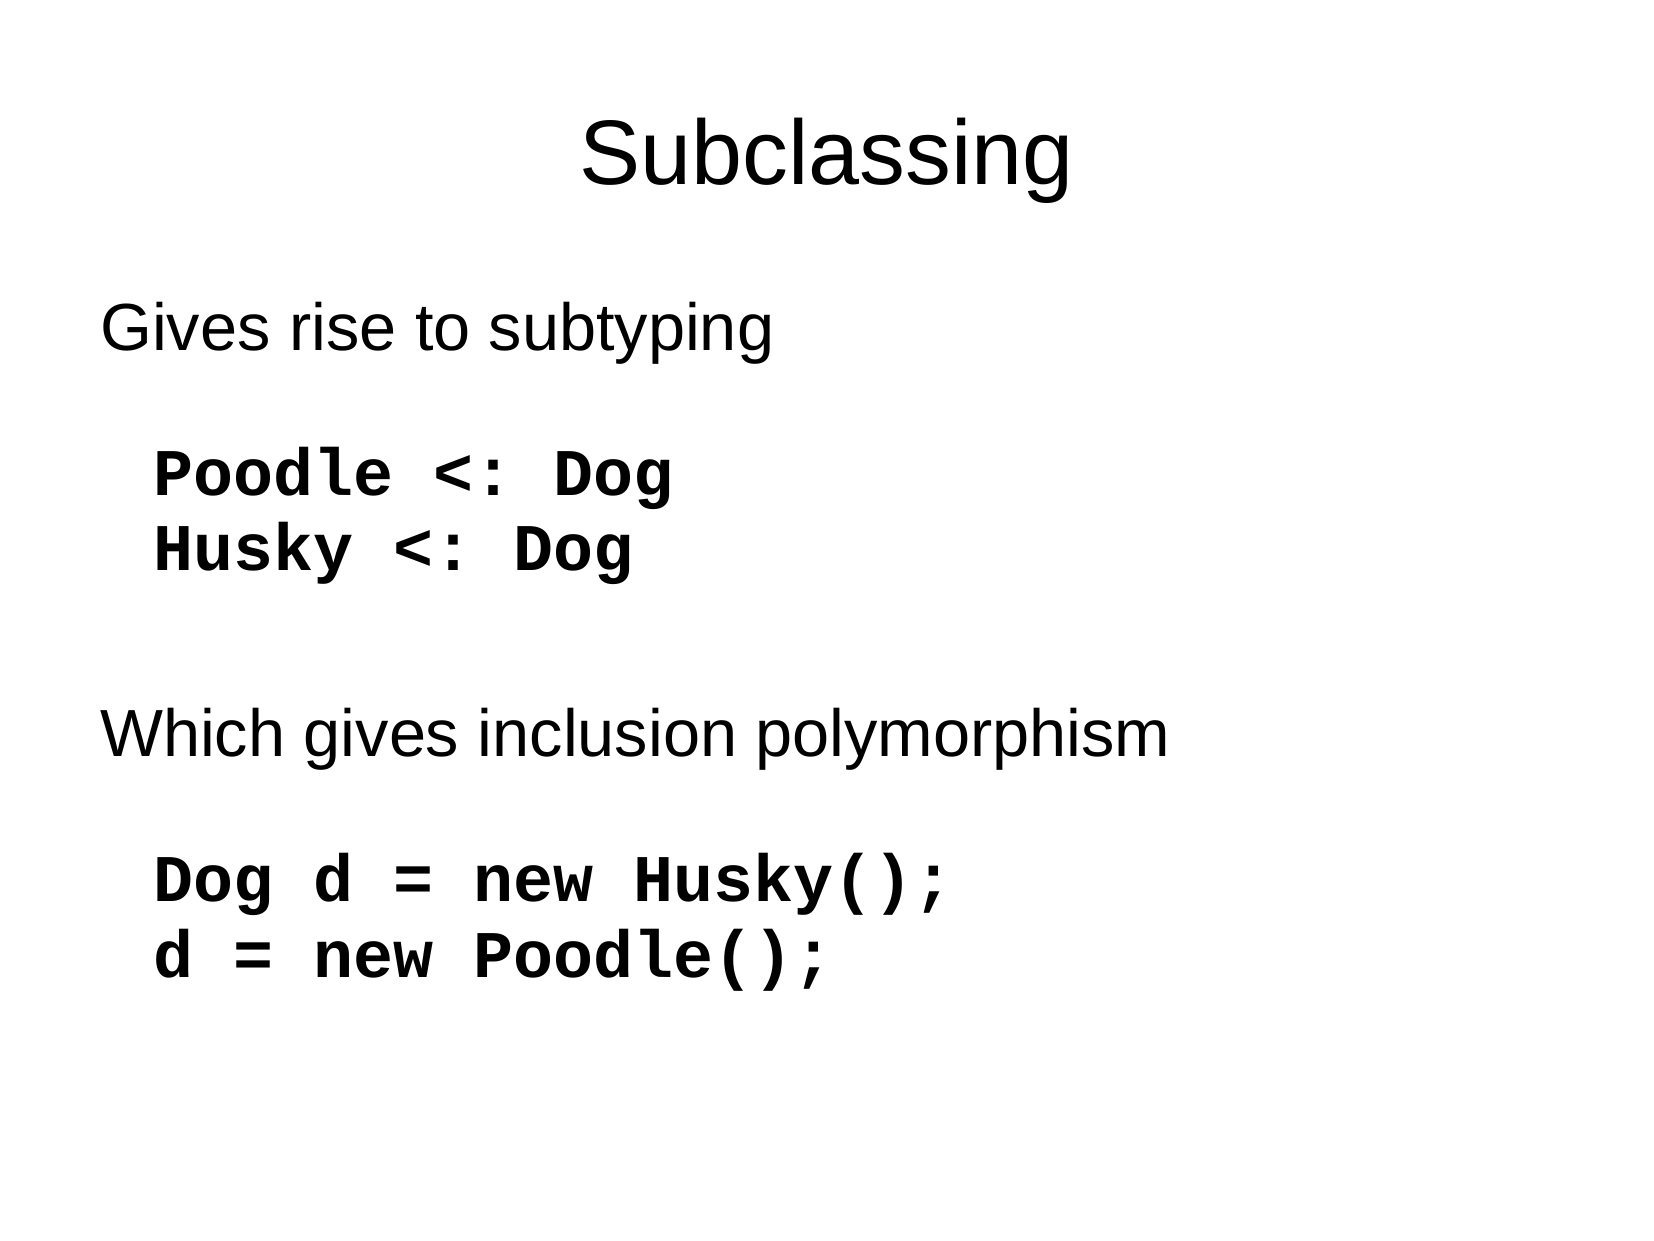

# Subclassing
Gives rise to subtyping
Poodle <: Dog
Husky <: Dog
Which gives inclusion polymorphism
Dog d = new Husky();
d = new Poodle();